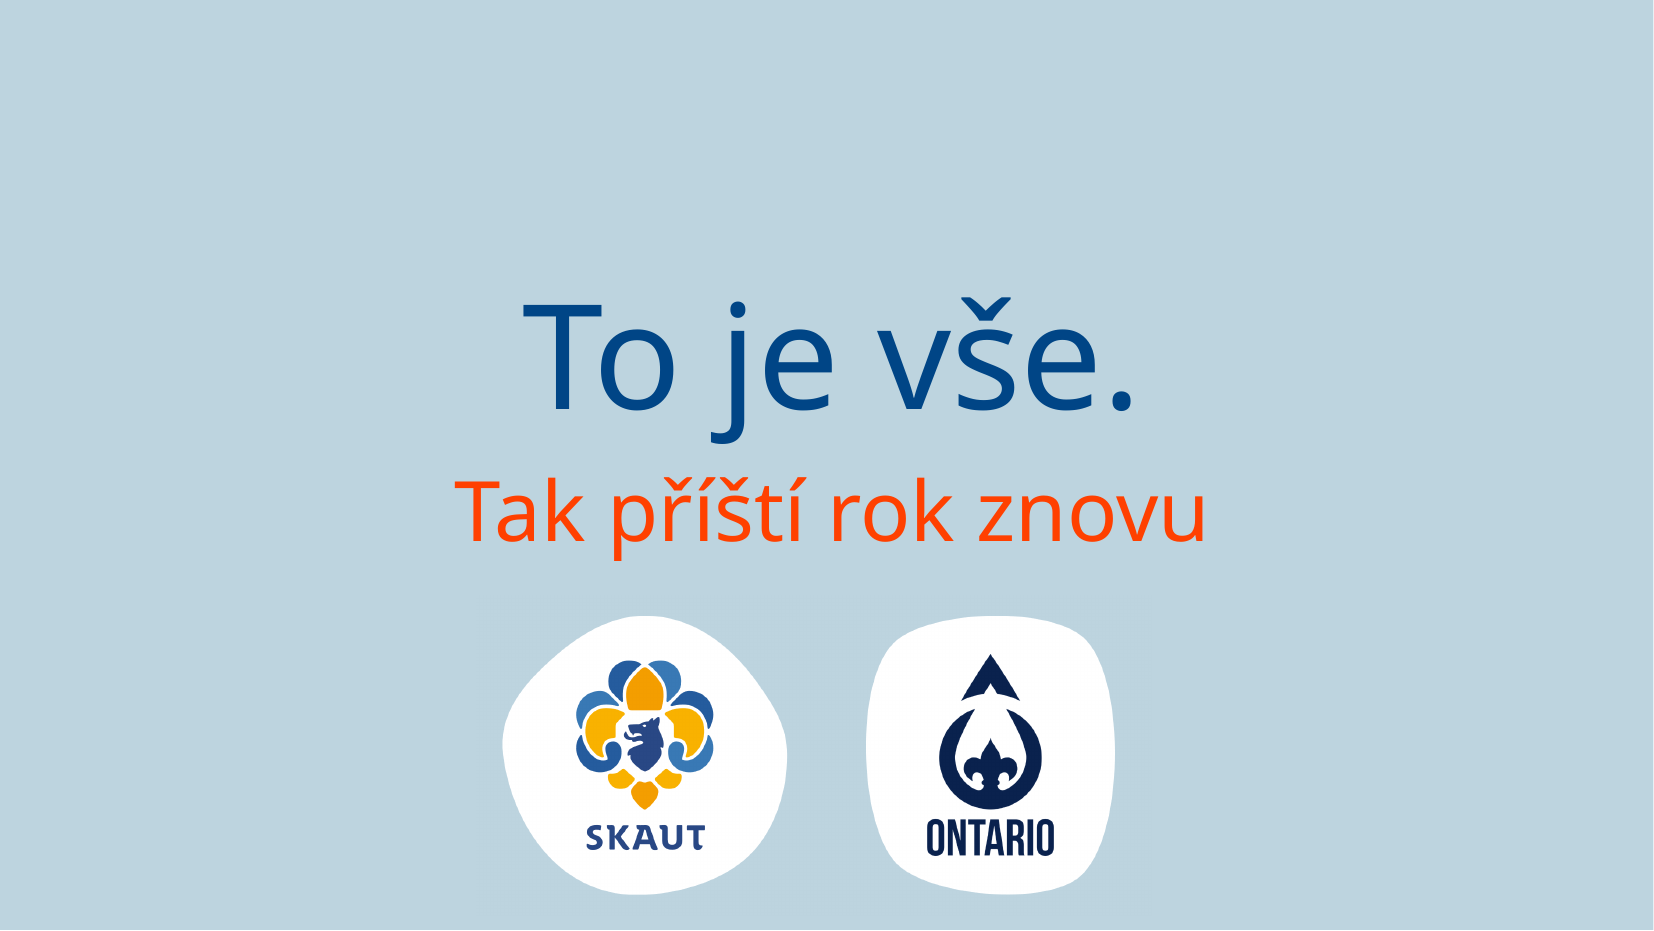

# To je vše.
Tak příští rok znovu